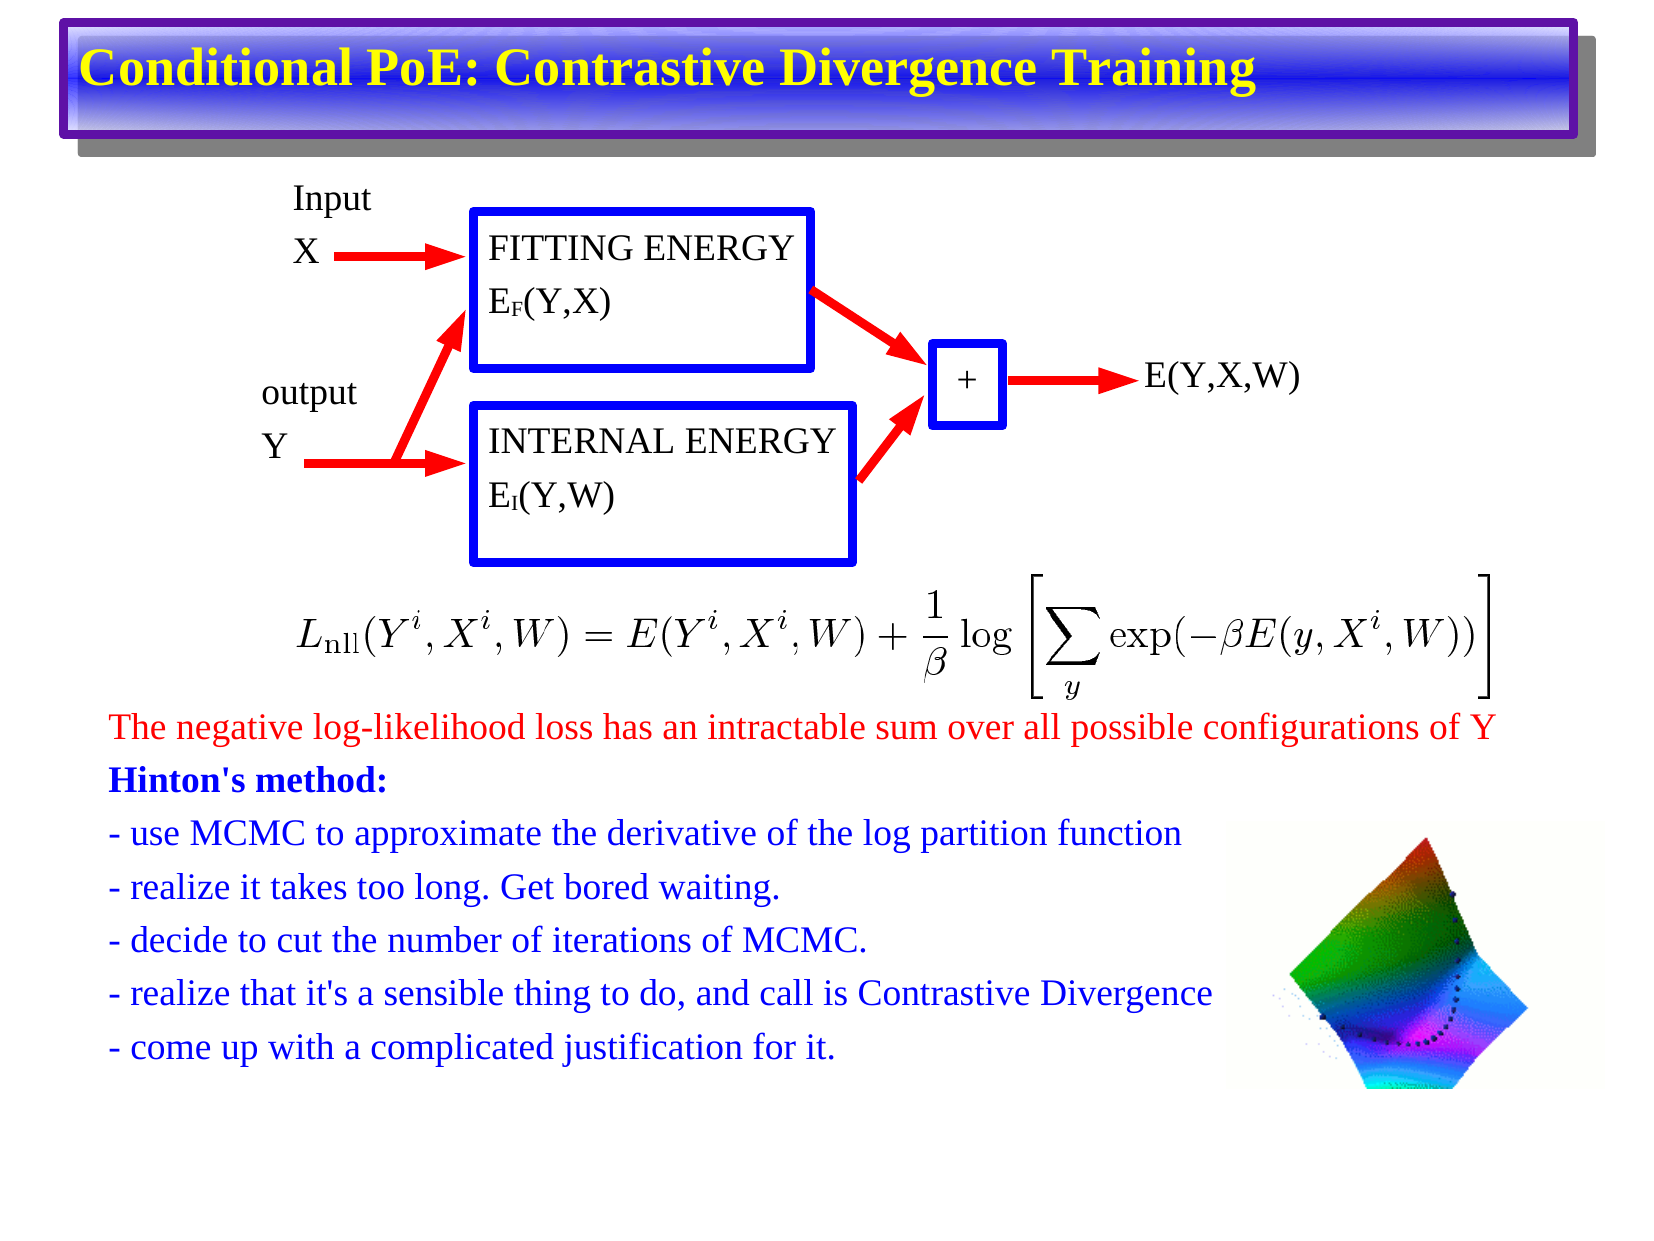

Conditional PoE: Contrastive Divergence Training
Input
X
FITTING ENERGY
EF(Y,X)
 +
E(Y,X,W)
output
Y
INTERNAL ENERGY
EI(Y,W)
The negative log-likelihood loss has an intractable sum over all possible configurations of Y
Hinton's method:
- use MCMC to approximate the derivative of the log partition function
- realize it takes too long. Get bored waiting.
- decide to cut the number of iterations of MCMC.
- realize that it's a sensible thing to do, and call is Contrastive Divergence
- come up with a complicated justification for it.